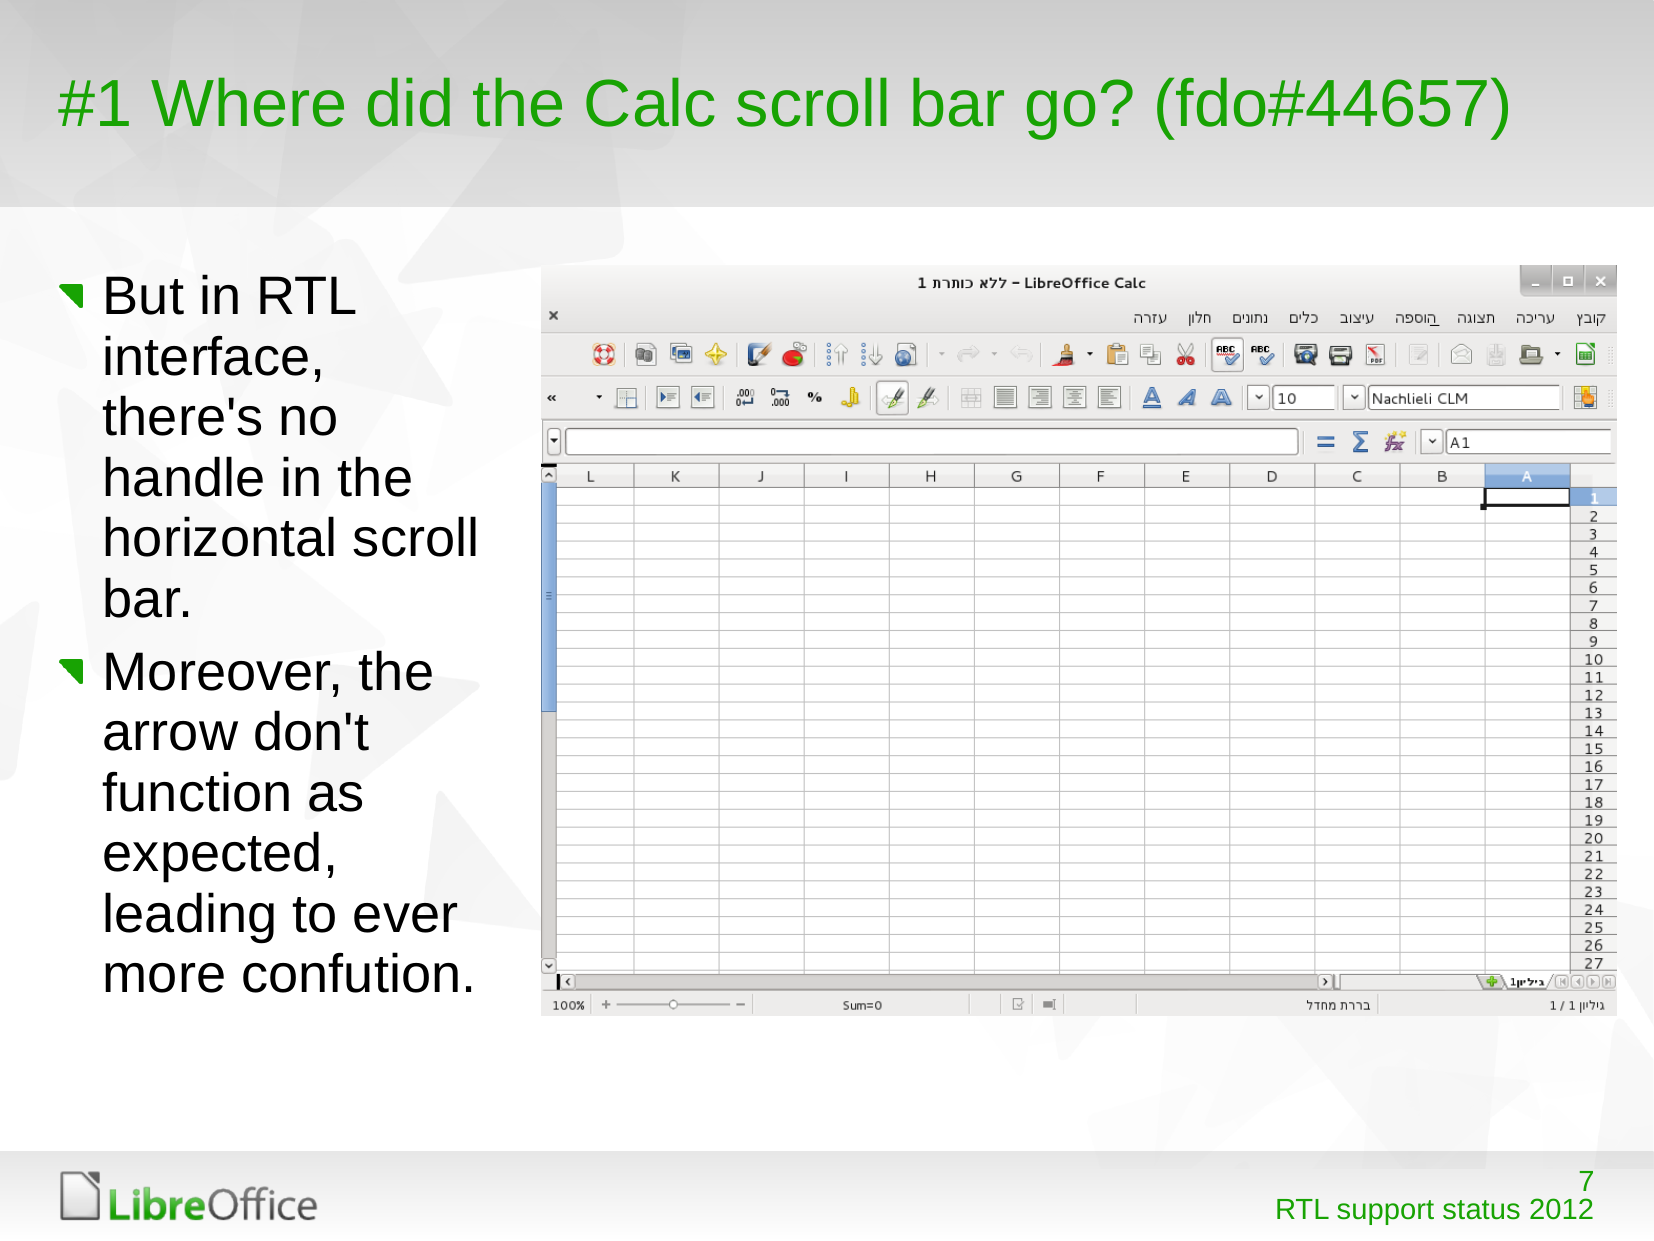

# #1 Where did the Calc scroll bar go? (fdo#44657)
But in RTL interface, there's no handle in the horizontal scroll bar.
Moreover, the arrow don't function as expected, leading to ever more confution.
7
RTL support status 2012